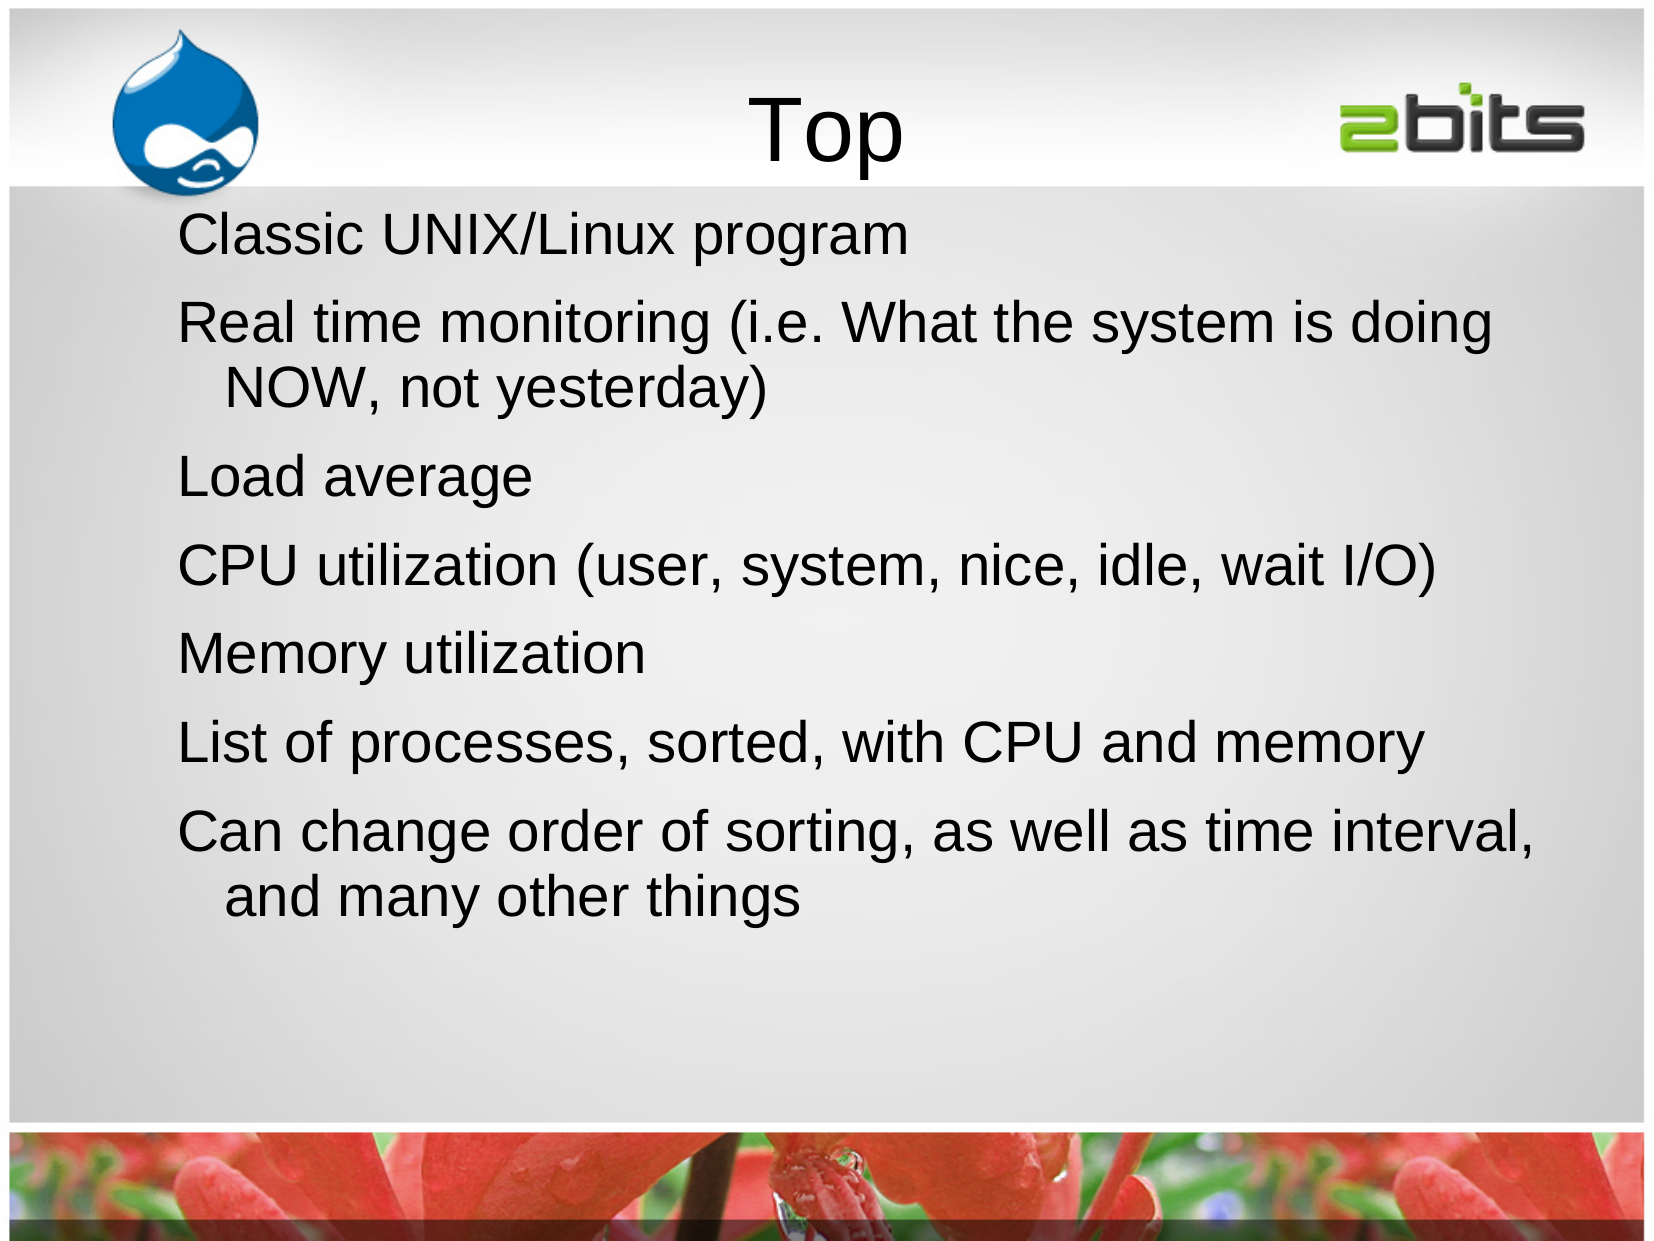

# Top
Classic UNIX/Linux program
Real time monitoring (i.e. What the system is doing NOW, not yesterday)
Load average
CPU utilization (user, system, nice, idle, wait I/O)
Memory utilization
List of processes, sorted, with CPU and memory
Can change order of sorting, as well as time interval, and many other things